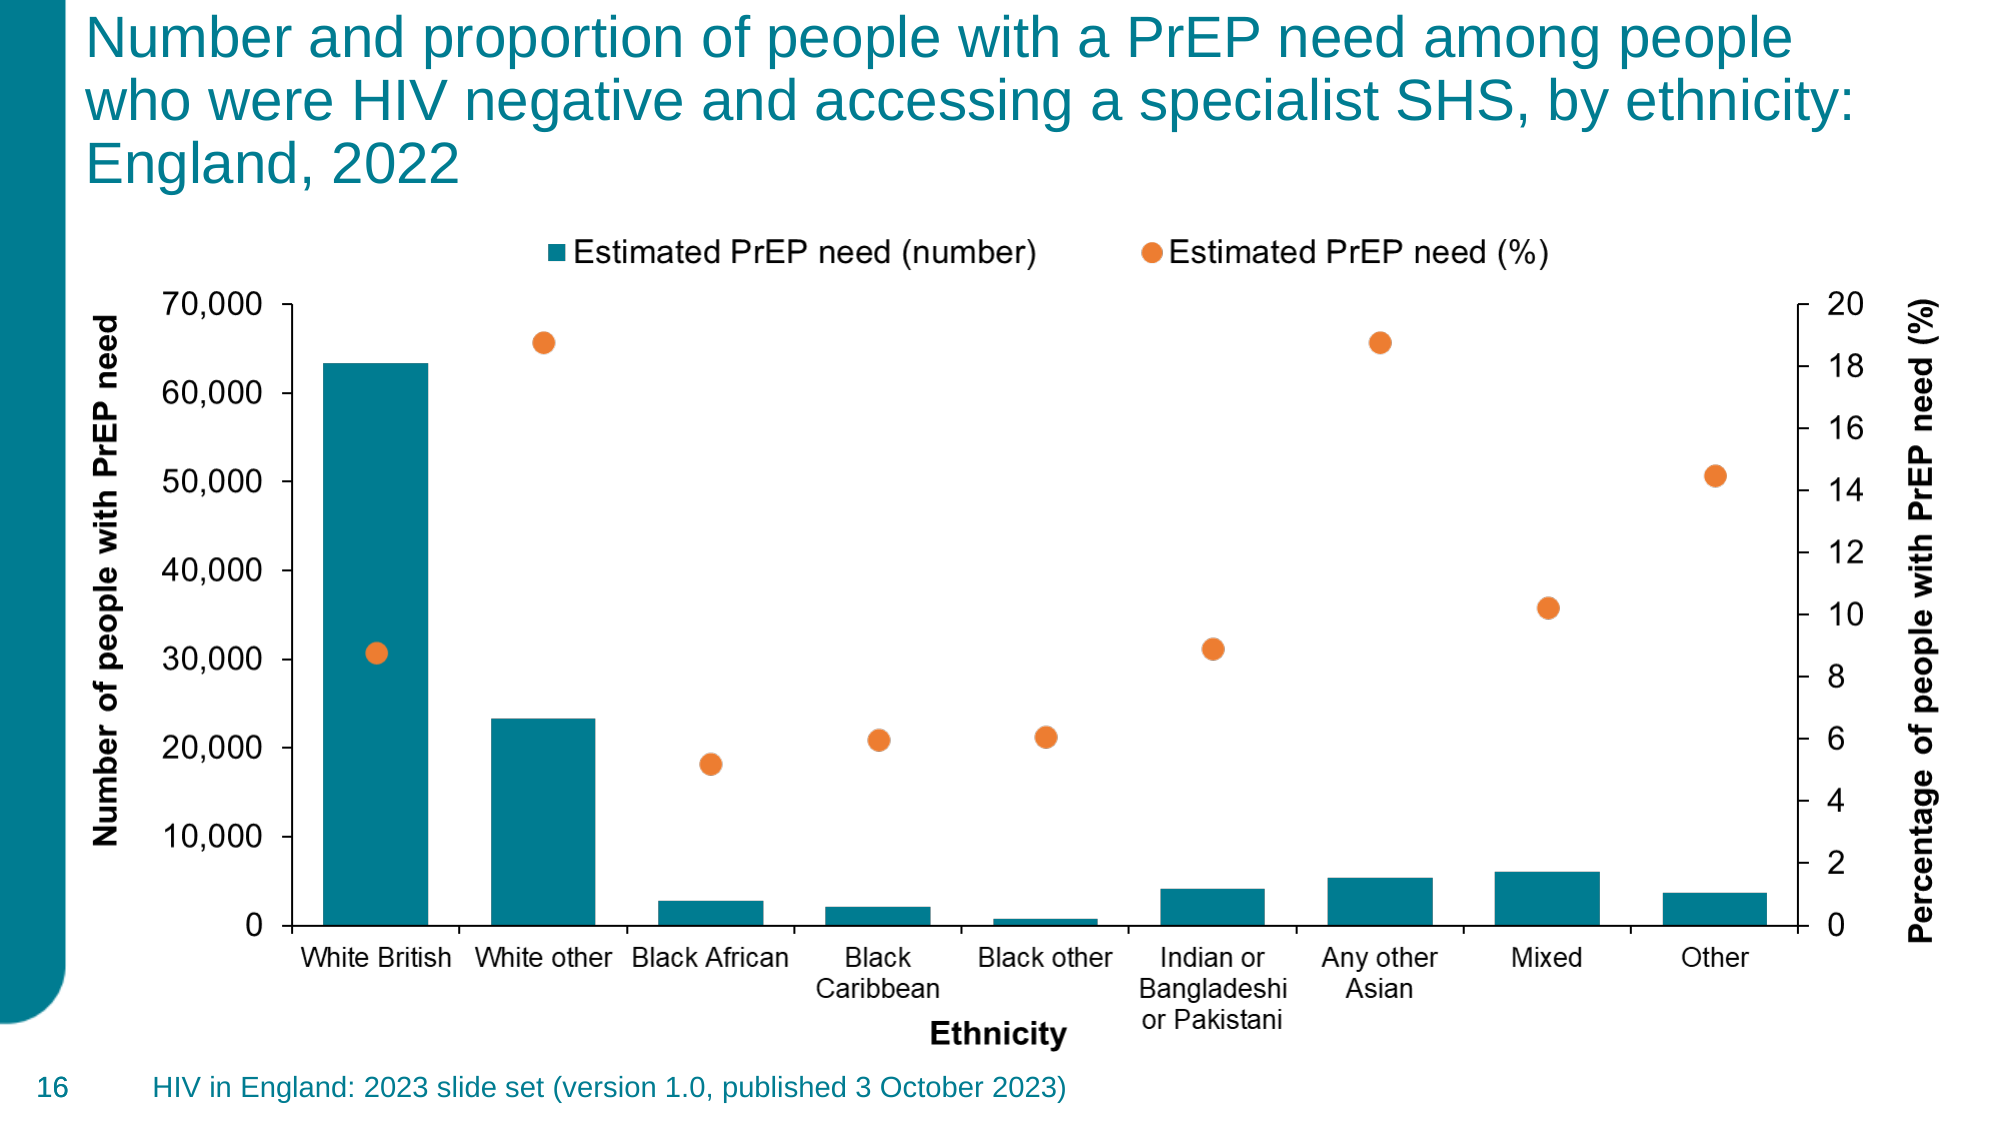

# Number and proportion of people with a PrEP need among people who were HIV negative and accessing a specialist SHS, by ethnicity: England, 2022
14
14
HIV in England: 2023 slide set (version 1.0, published 3 October 2023)